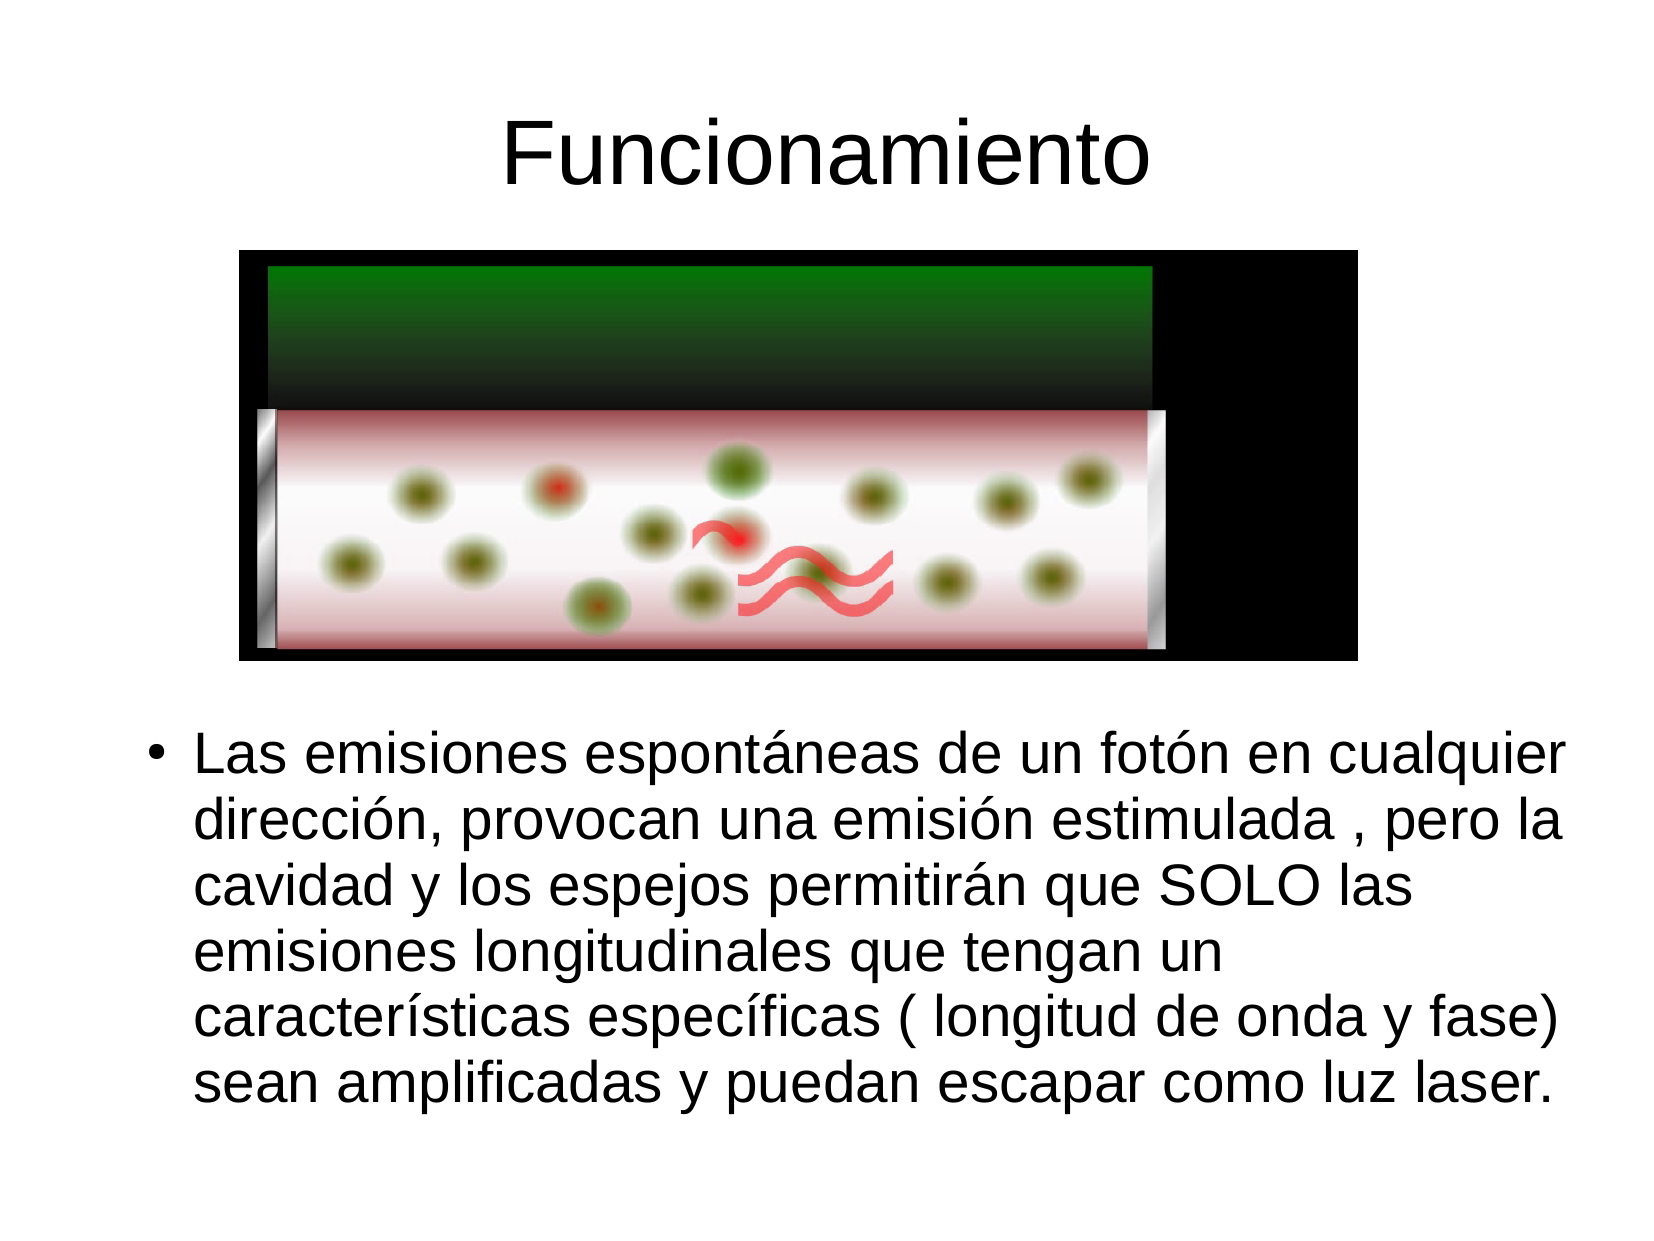

# Funcionamiento
Las emisiones espontáneas de un fotón en cualquier dirección, provocan una emisión estimulada , pero la cavidad y los espejos permitirán que SOLO las emisiones longitudinales que tengan un características específicas ( longitud de onda y fase) sean amplificadas y puedan escapar como luz laser.